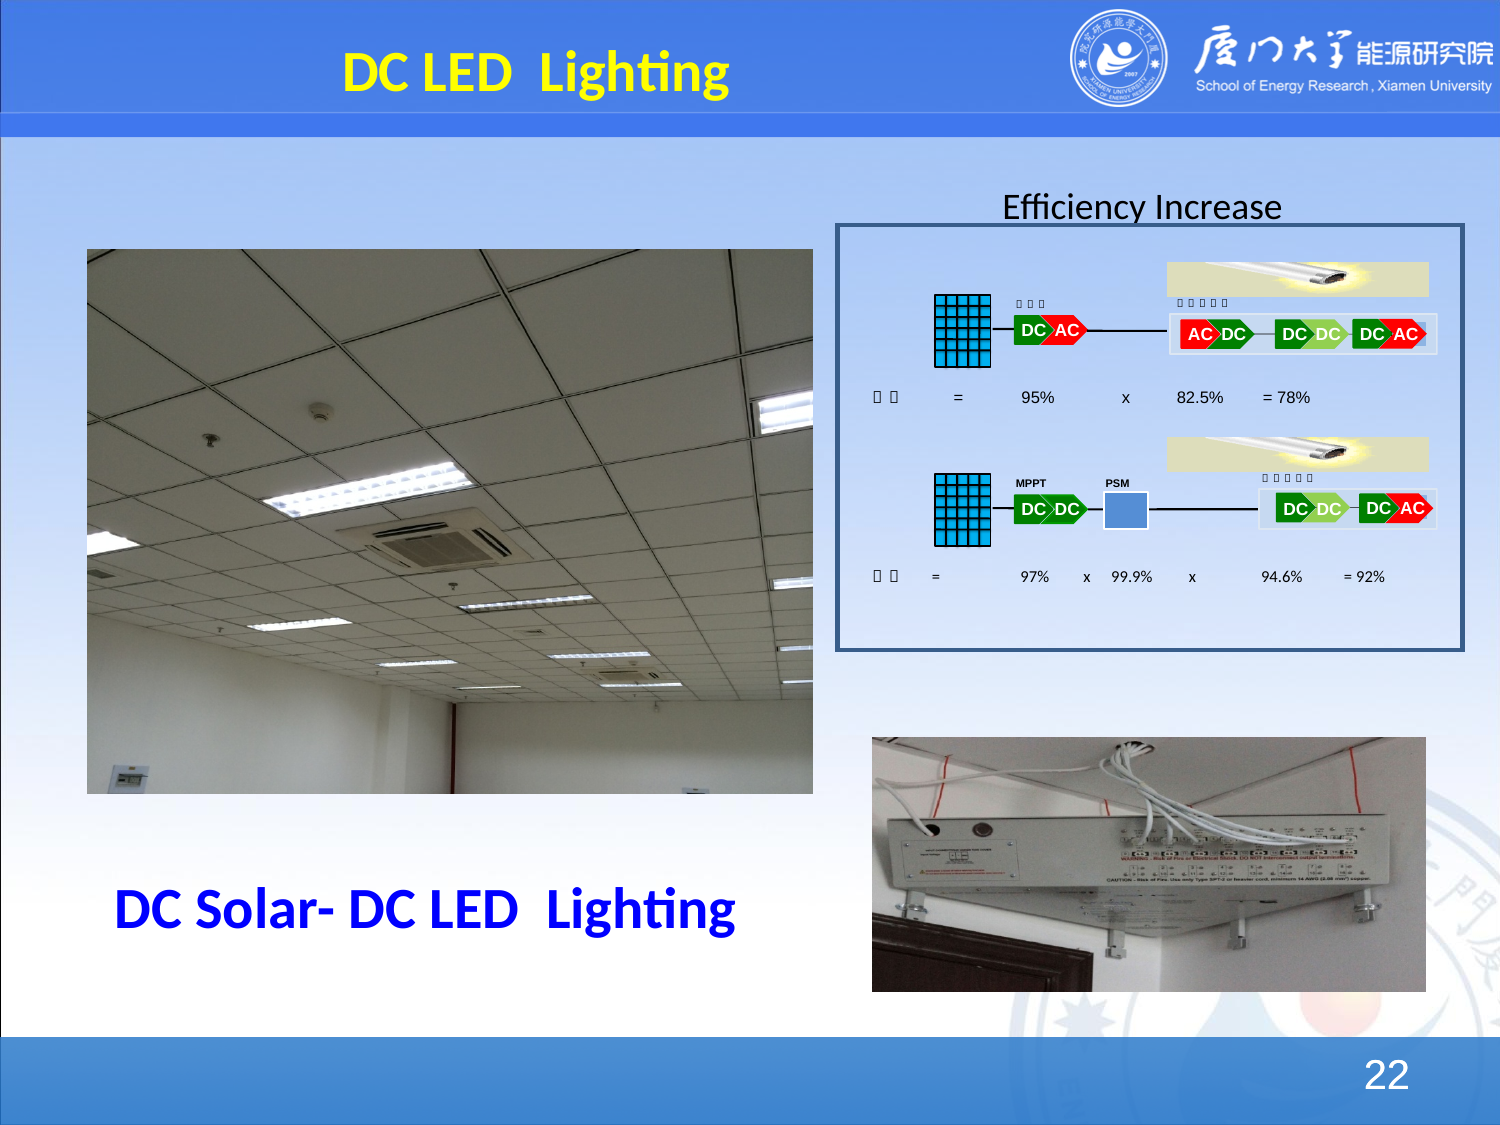

DC LED Lighting
Efficiency Increase
DC Solar- DC LED Lighting